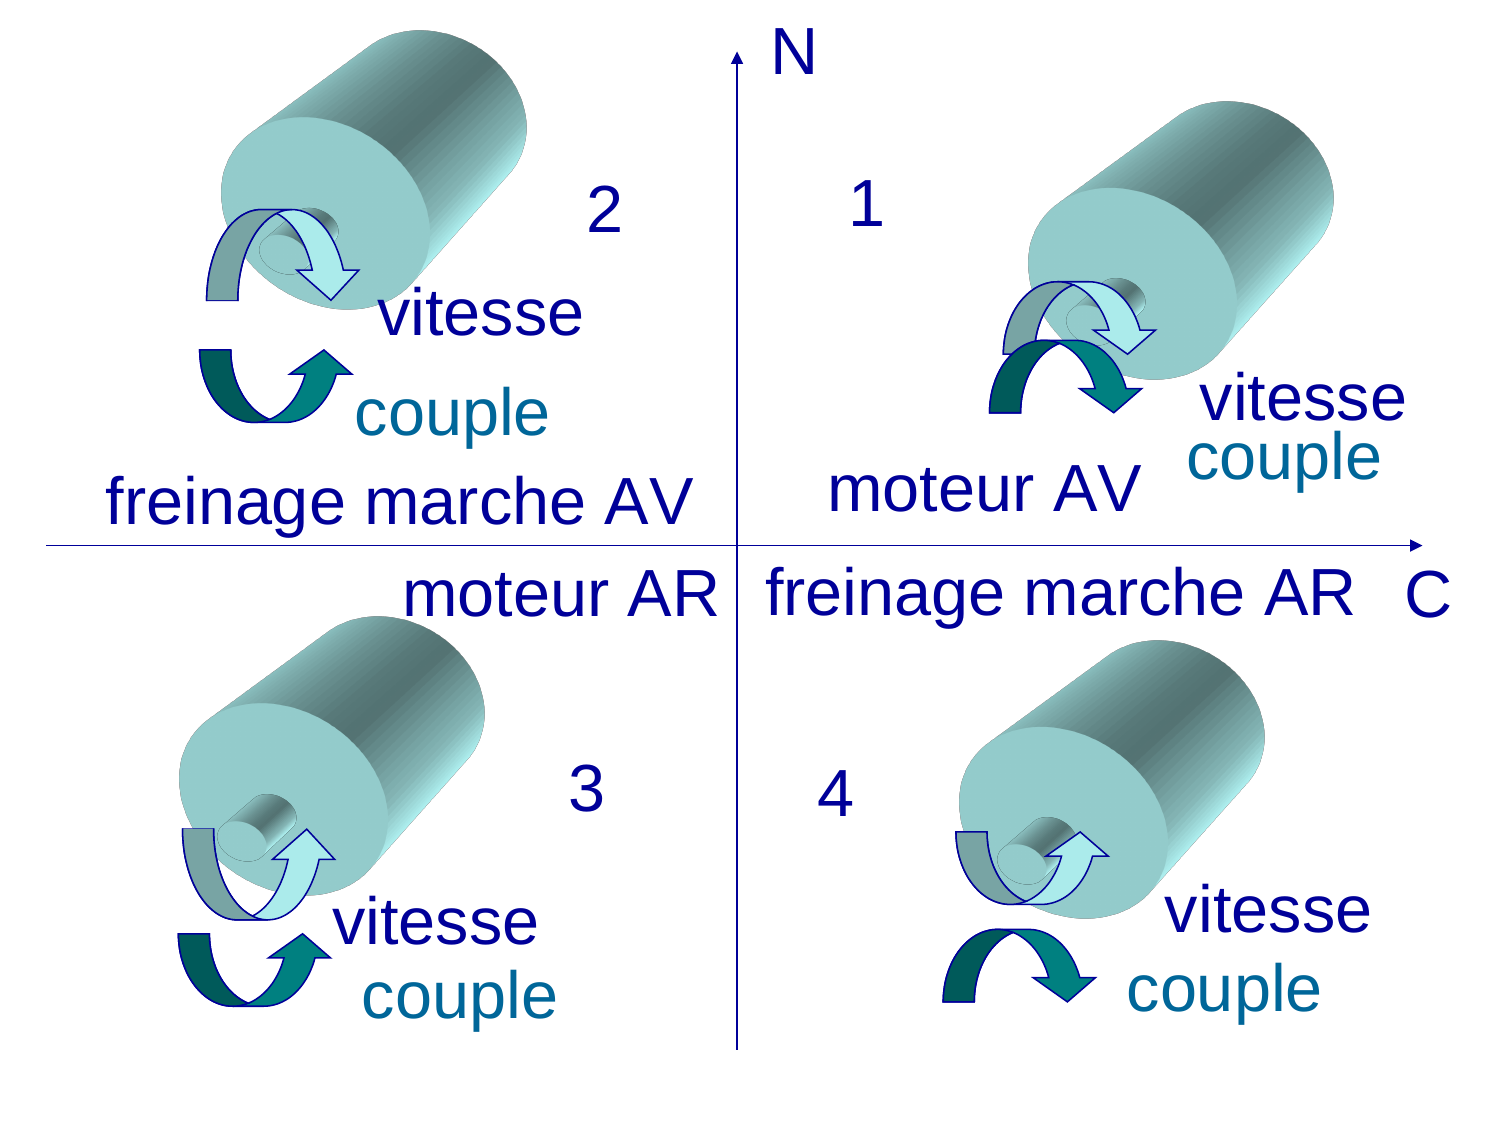

N
1
2
vitesse
vitesse
couple
couple
moteur AV
freinage marche AV
freinage marche AR
moteur AR
C
3
4
vitesse
vitesse
couple
couple